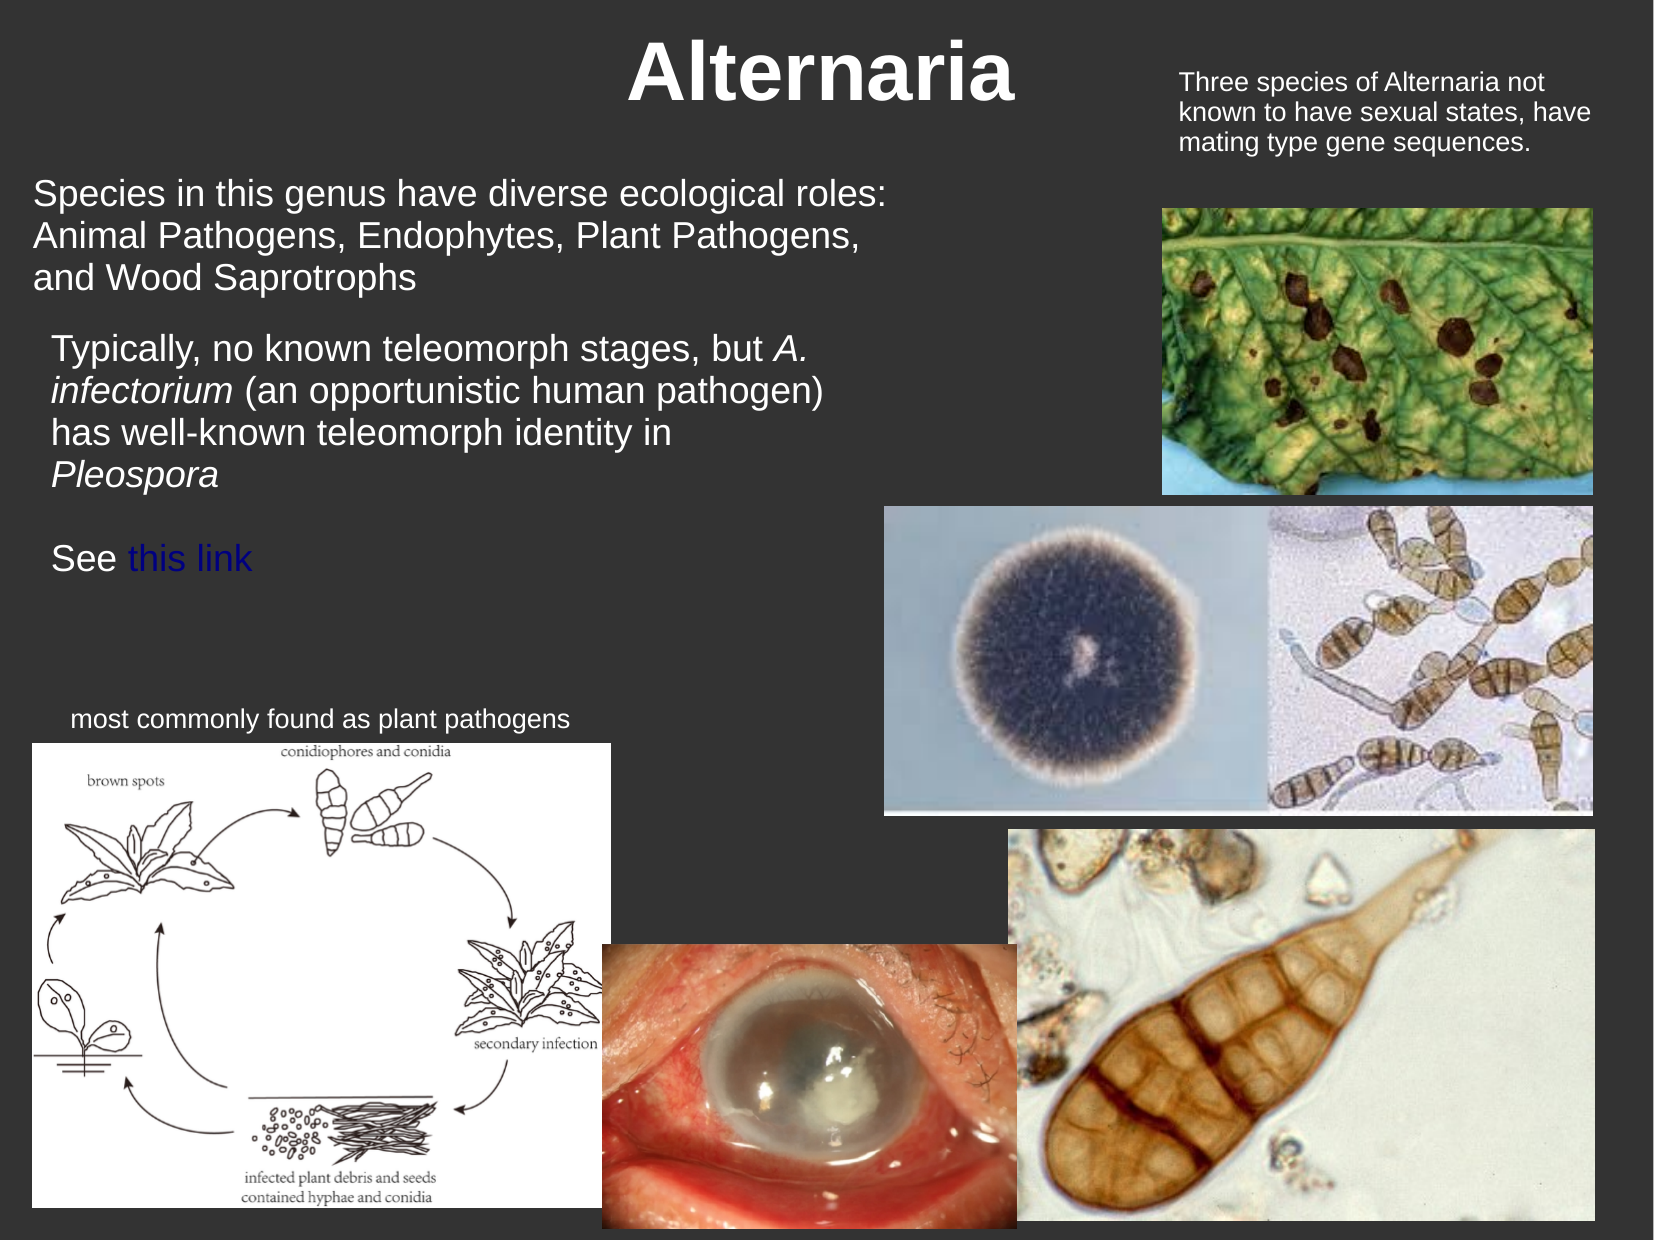

Alternaria
Three species of Alternaria not known to have sexual states, have mating type gene sequences.
Species in this genus have diverse ecological roles:
Animal Pathogens, Endophytes, Plant Pathogens, and Wood Saprotrophs
Typically, no known teleomorph stages, but A. infectorium (an opportunistic human pathogen) has well-known teleomorph identity in Pleospora
See this link
most commonly found as plant pathogens